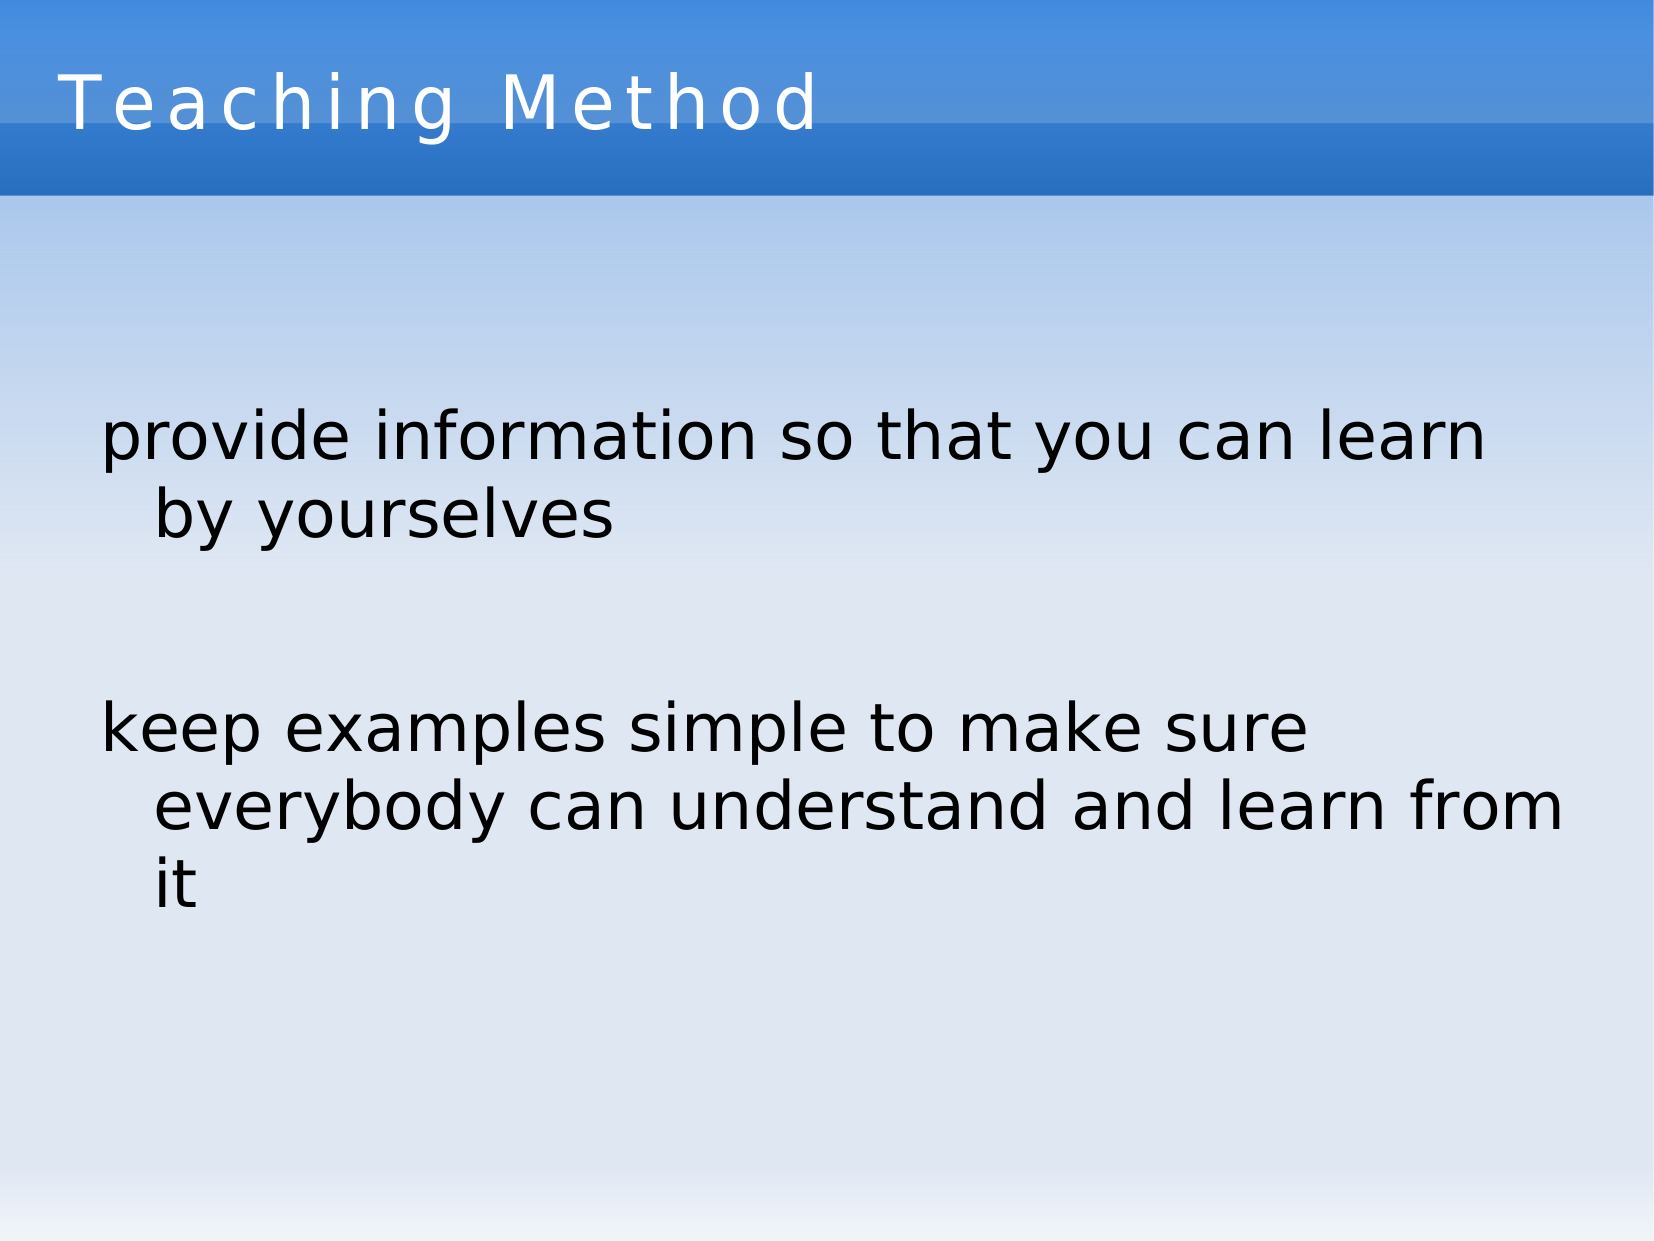

# Teaching Method
provide information so that you can learn by yourselves
keep examples simple to make sure everybody can understand and learn from it